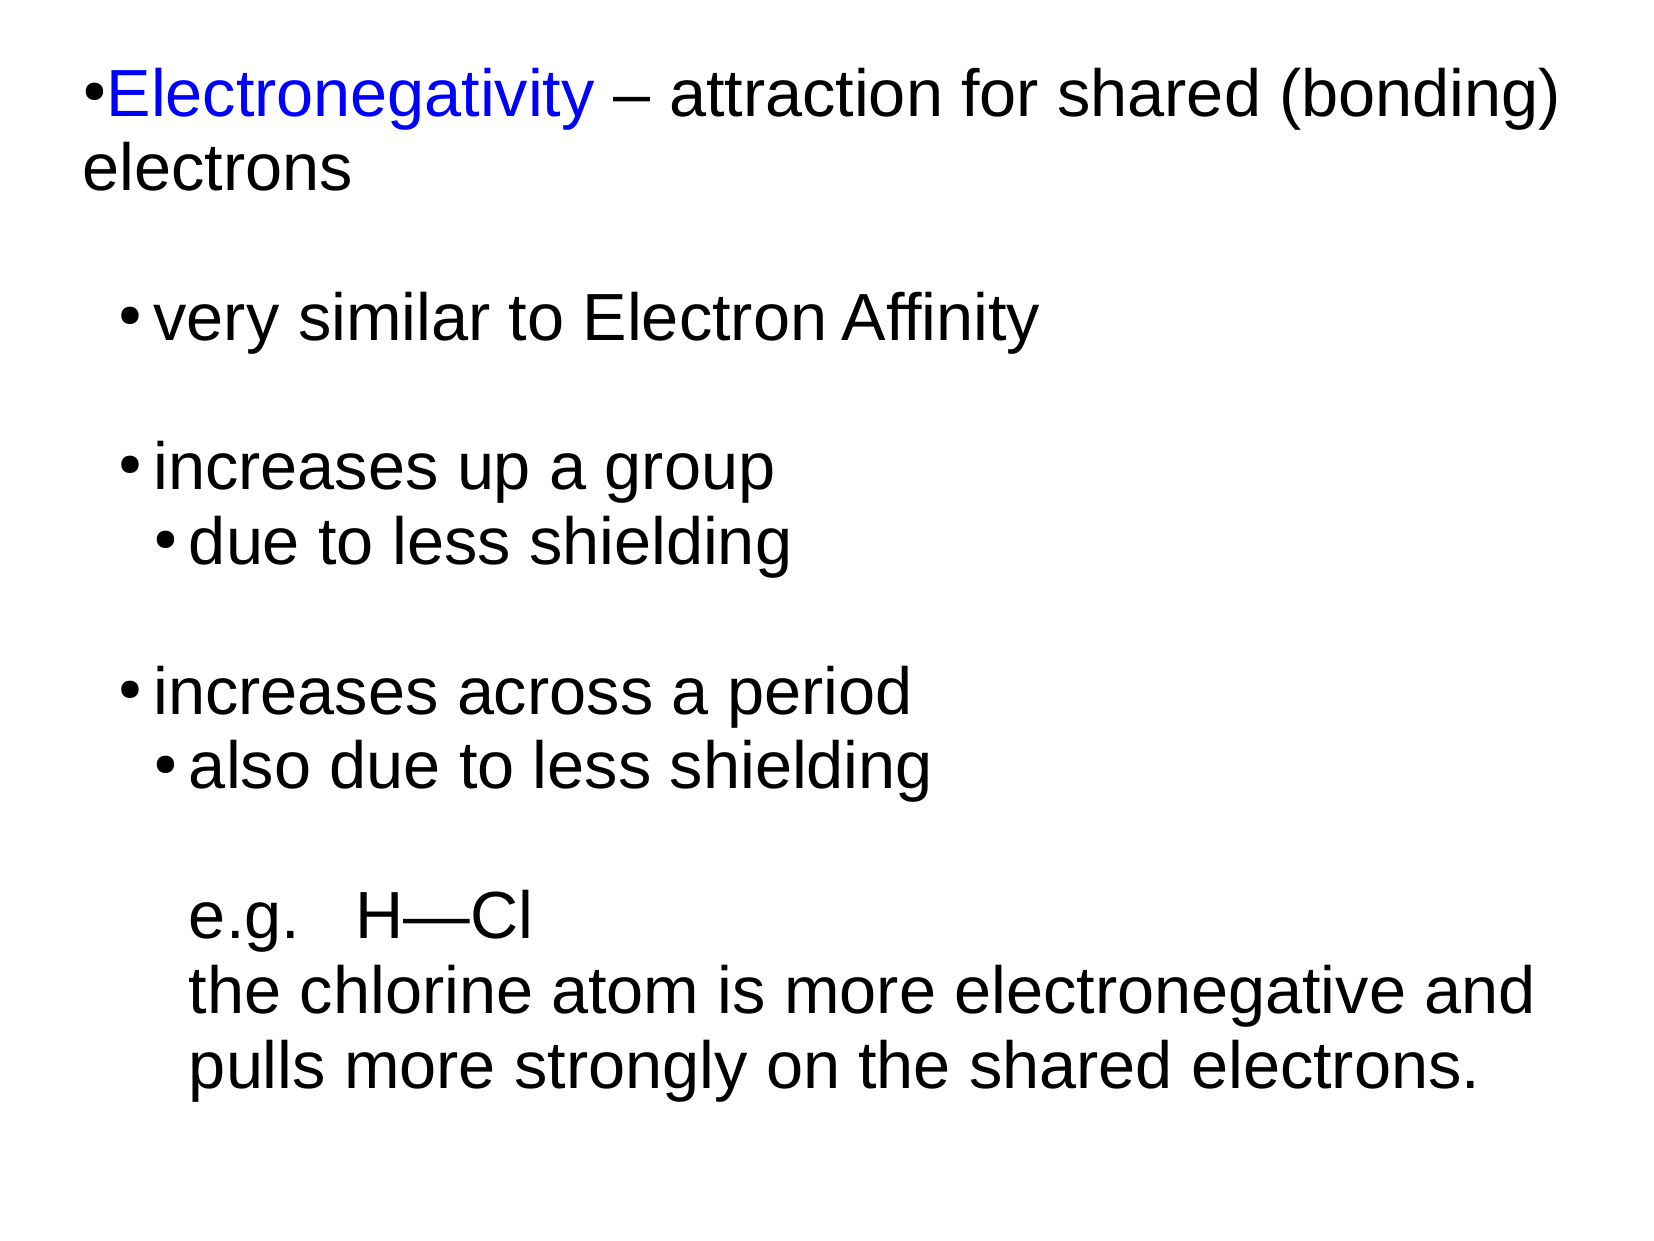

# Electronegativity – attraction for shared (bonding) electrons
very similar to Electron Affinity
increases up a group
due to less shielding
increases across a period
also due to less shielding
e.g. H—Cl
the chlorine atom is more electronegative and pulls more strongly on the shared electrons.